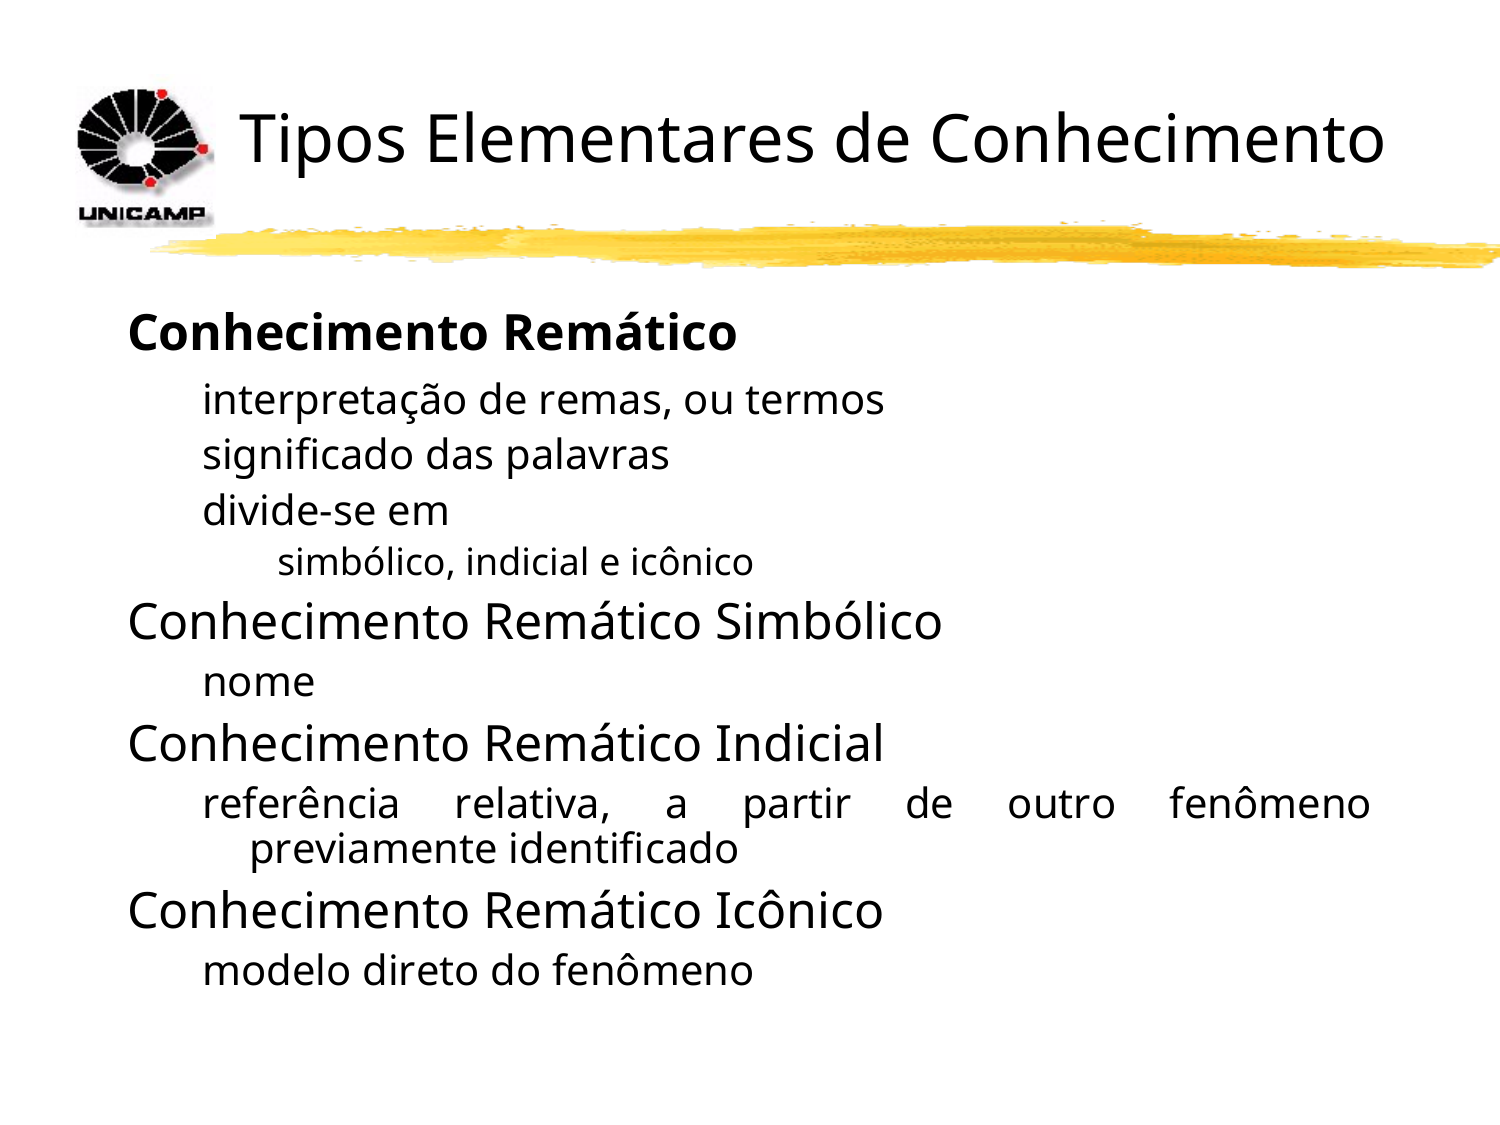

Tipos Elementares de Conhecimento
Conhecimento Remático
interpretação de remas, ou termos
significado das palavras
divide-se em
simbólico, indicial e icônico
Conhecimento Remático Simbólico
nome
Conhecimento Remático Indicial
referência relativa, a partir de outro fenômeno previamente identificado
Conhecimento Remático Icônico
modelo direto do fenômeno